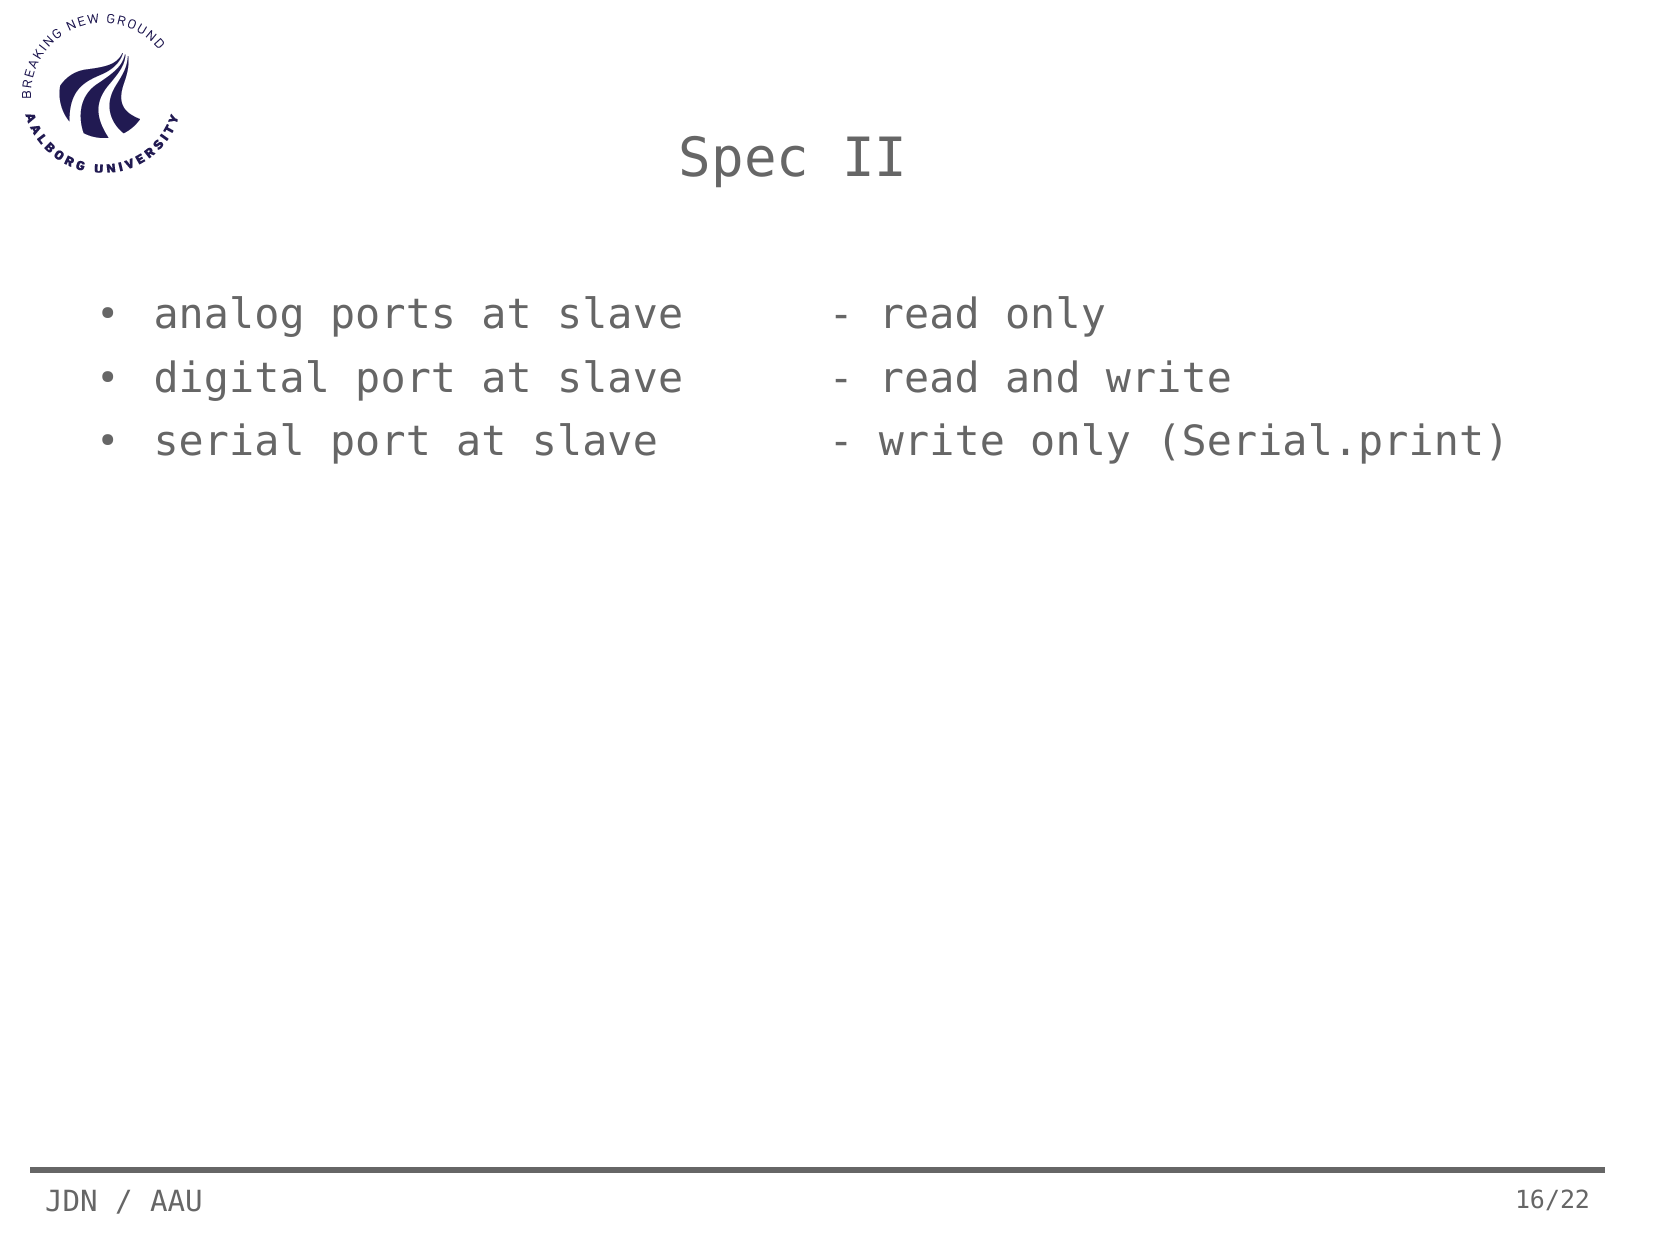

# Spec II
analog ports at slave 		- read only
digital port at slave 		- read and write
serial port at slave			- write only (Serial.print)